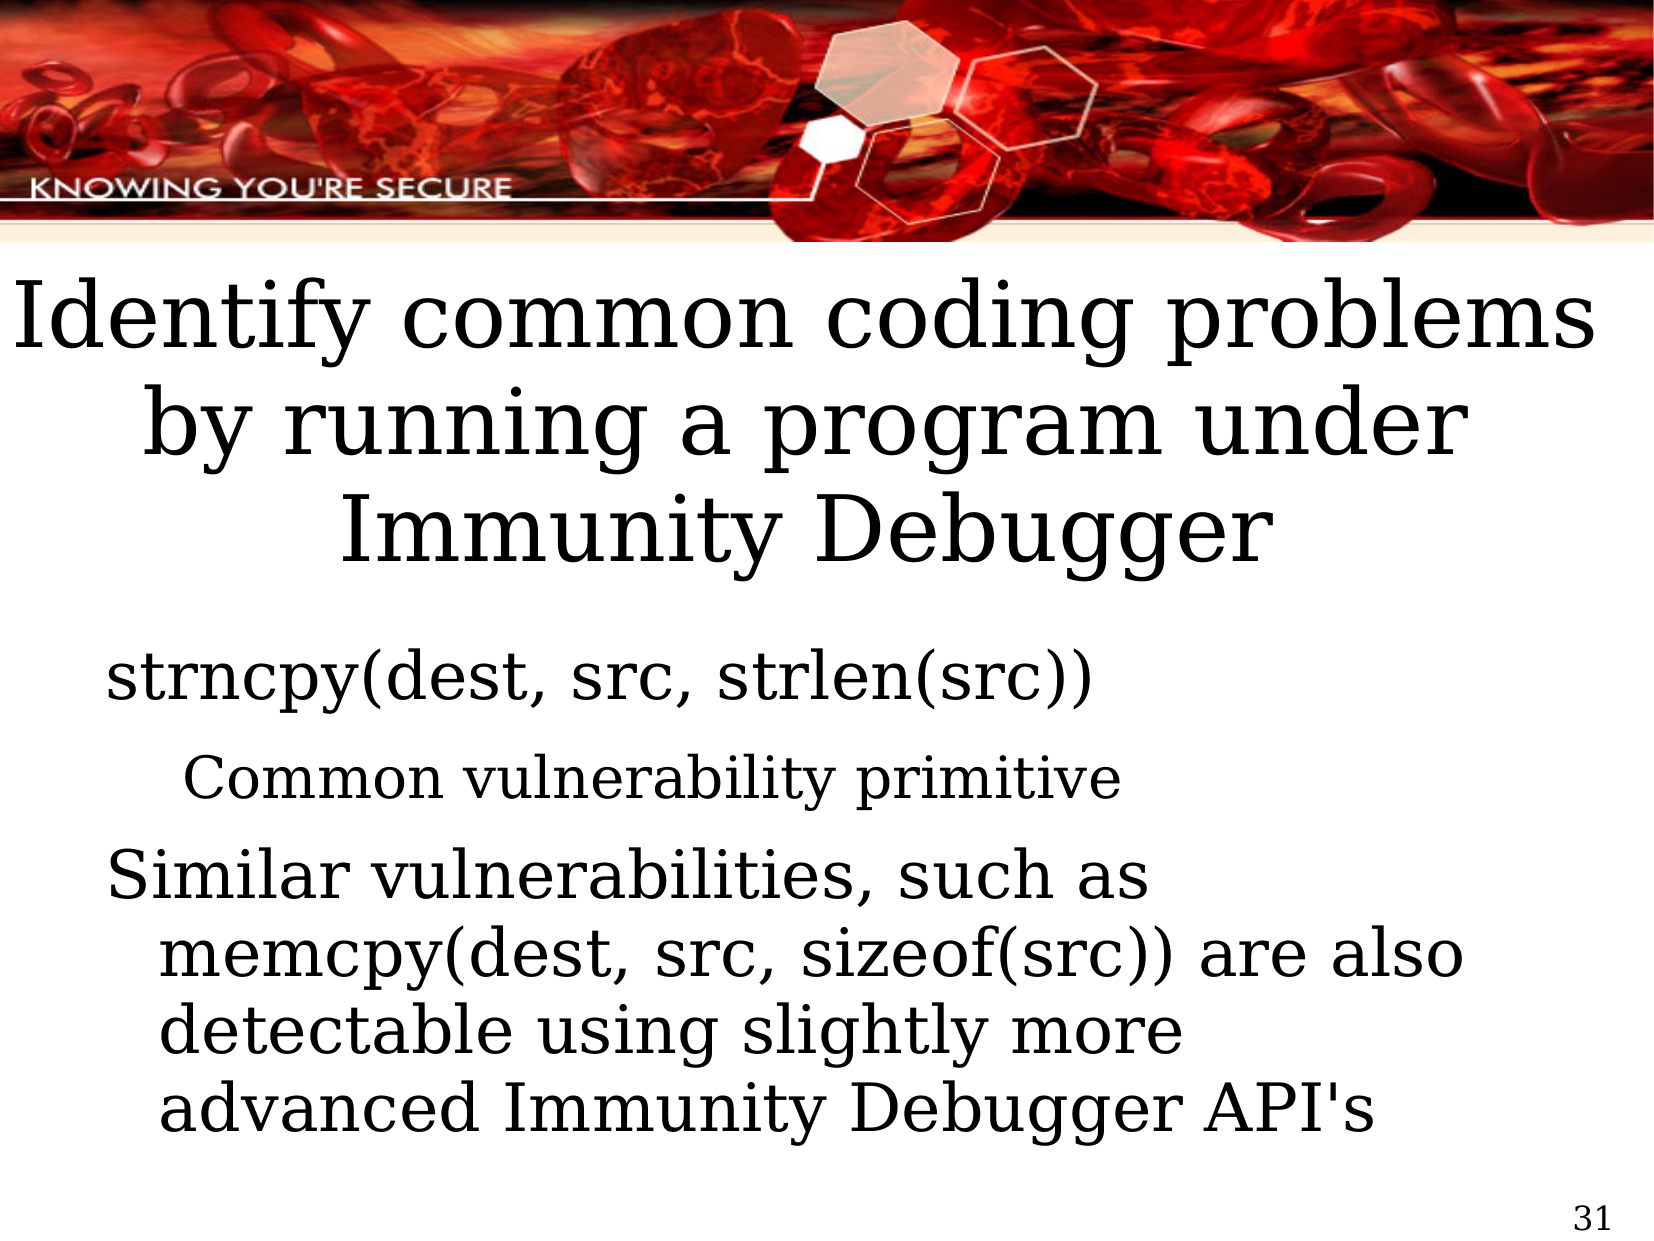

# Identify common coding problems by running a program under Immunity Debugger
strncpy(dest, src, strlen(src))
Common vulnerability primitive
Similar vulnerabilities, such as memcpy(dest, src, sizeof(src)) are also detectable using slightly more advanced Immunity Debugger API's